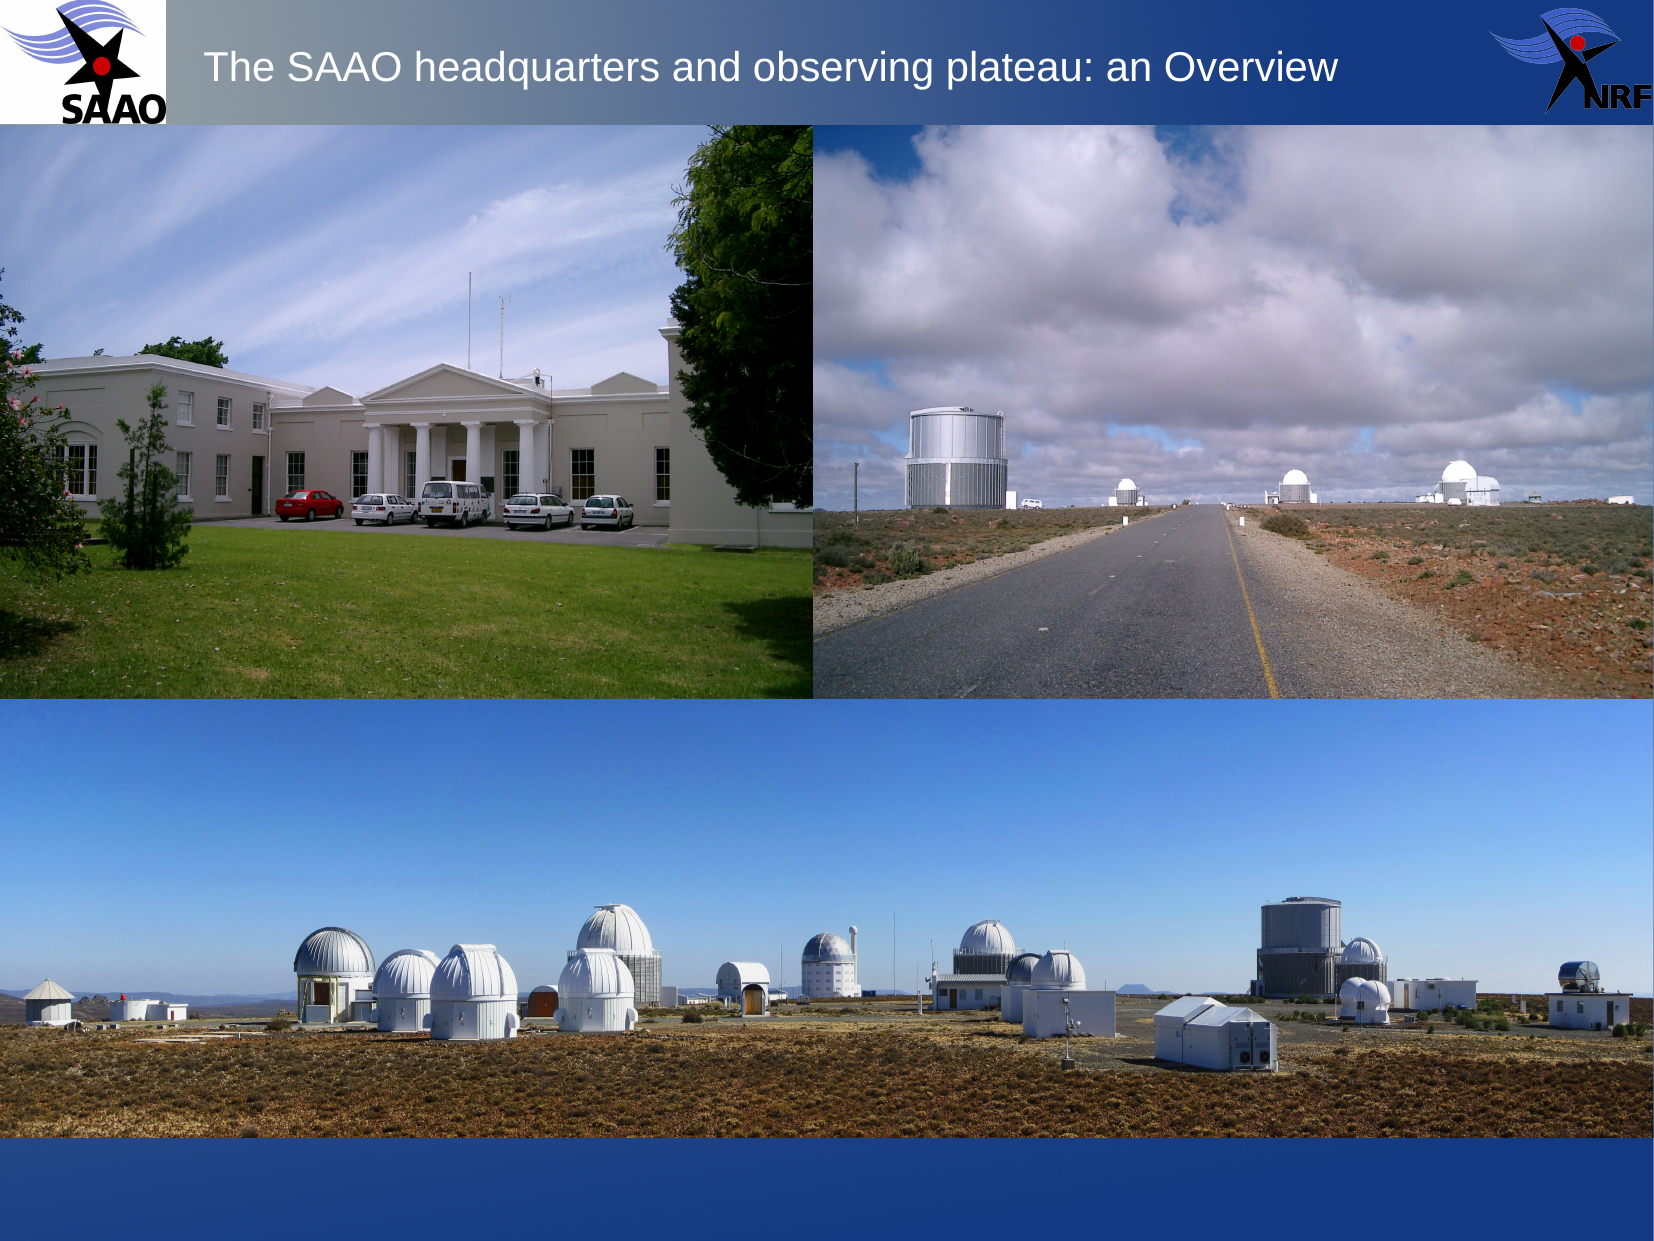

# The SAAO headquarters and observing plateau: an Overview